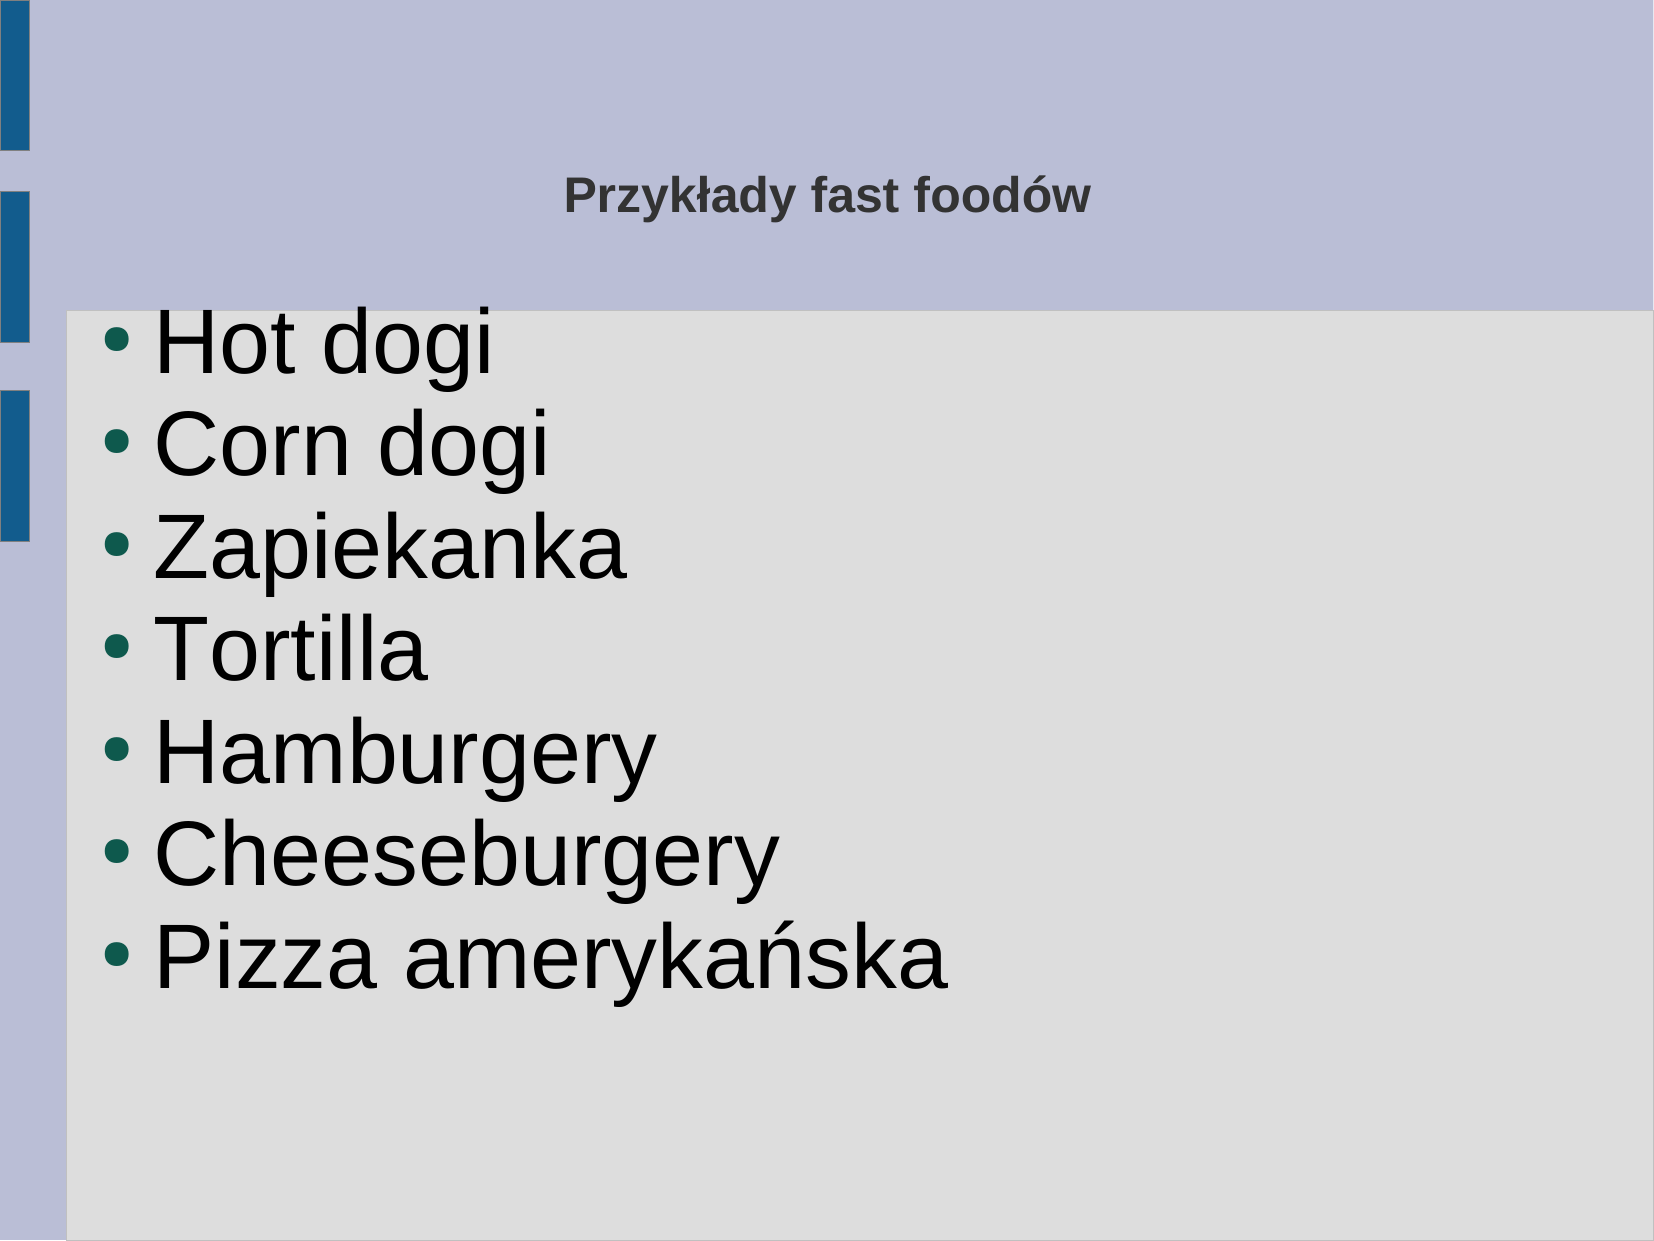

# Przykłady fast foodów
Hot dogi
Corn dogi
Zapiekanka
Tortilla
Hamburgery
Cheeseburgery
Pizza amerykańska